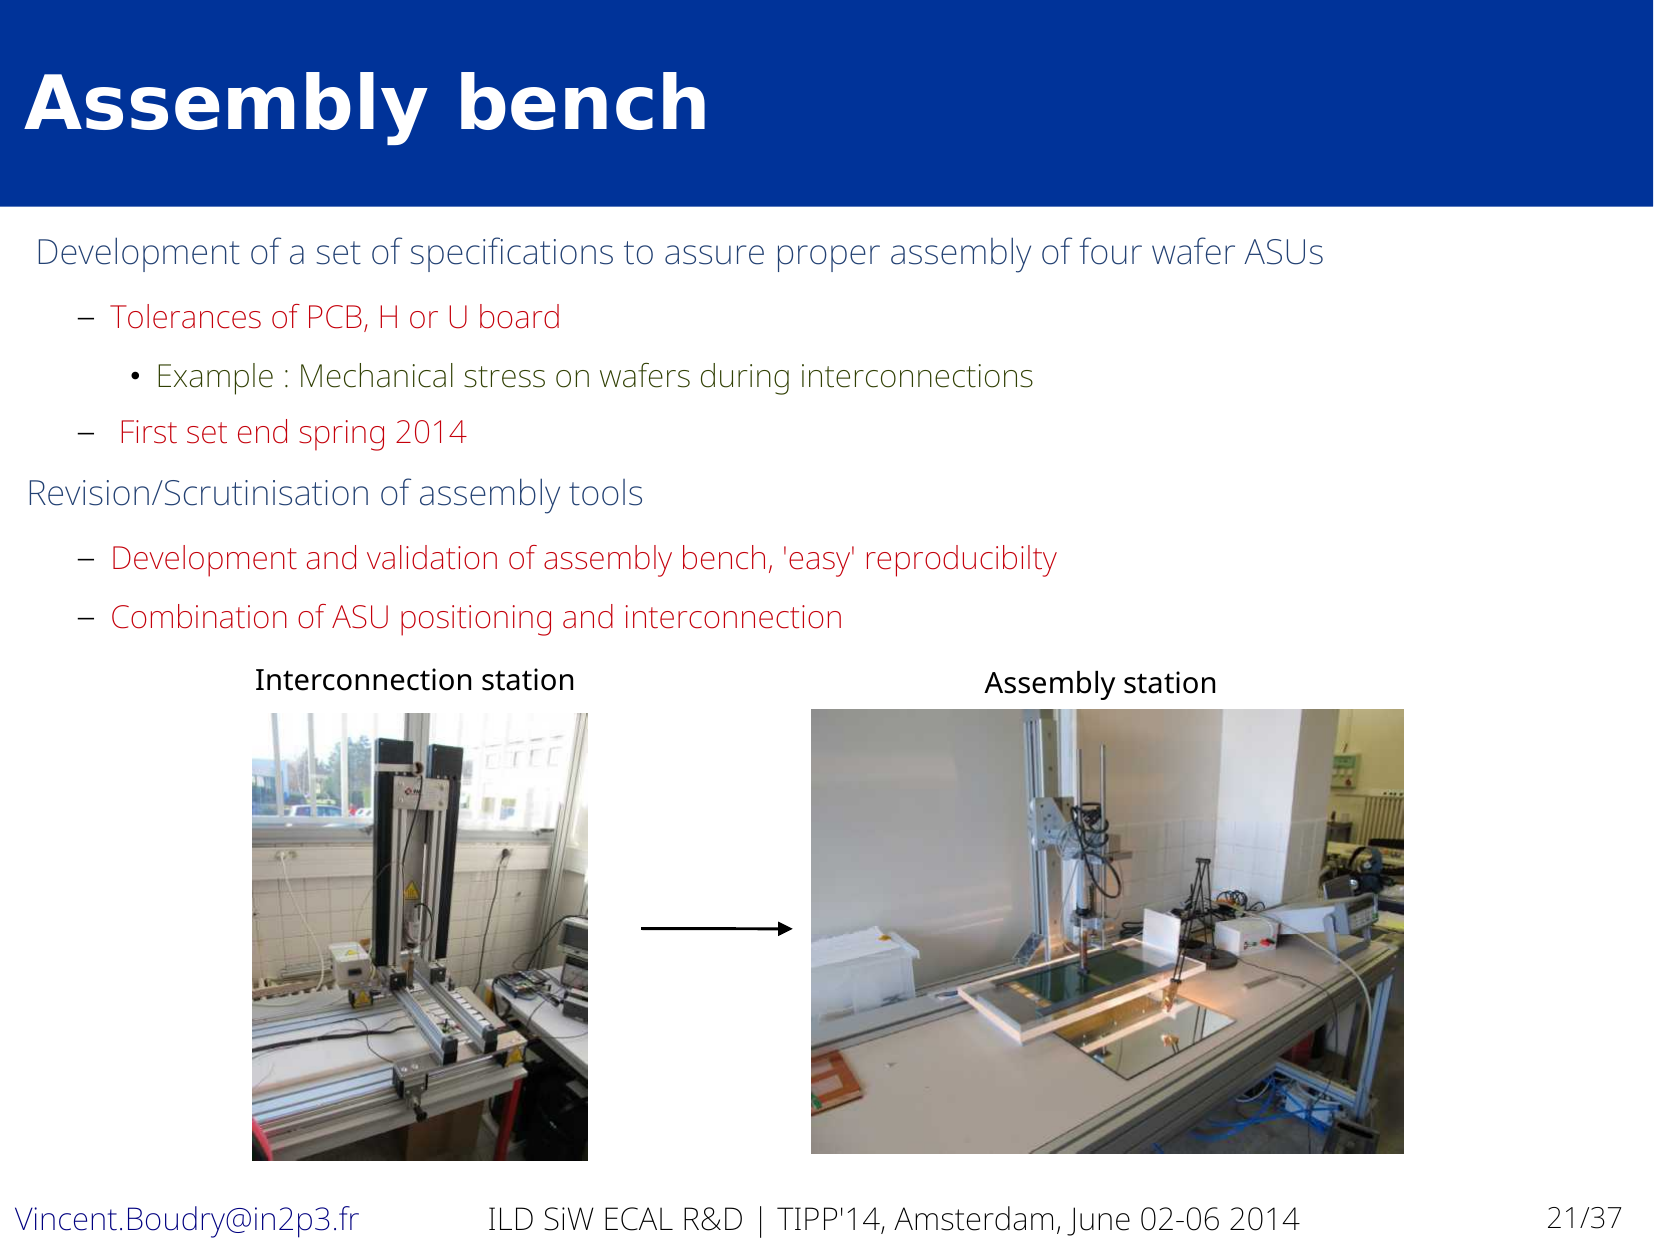

# Assembly bench
 Development of a set of specifications to assure proper assembly of four wafer ASUs
Tolerances of PCB, H or U board
Example : Mechanical stress on wafers during interconnections
 First set end spring 2014
Revision/Scrutinisation of assembly tools
Development and validation of assembly bench, 'easy' reproducibilty
Combination of ASU positioning and interconnection
Interconnection station
Assembly station
ILD SiW ECAL R&D | TIPP'14, Amsterdam, June 02-06 2014
21